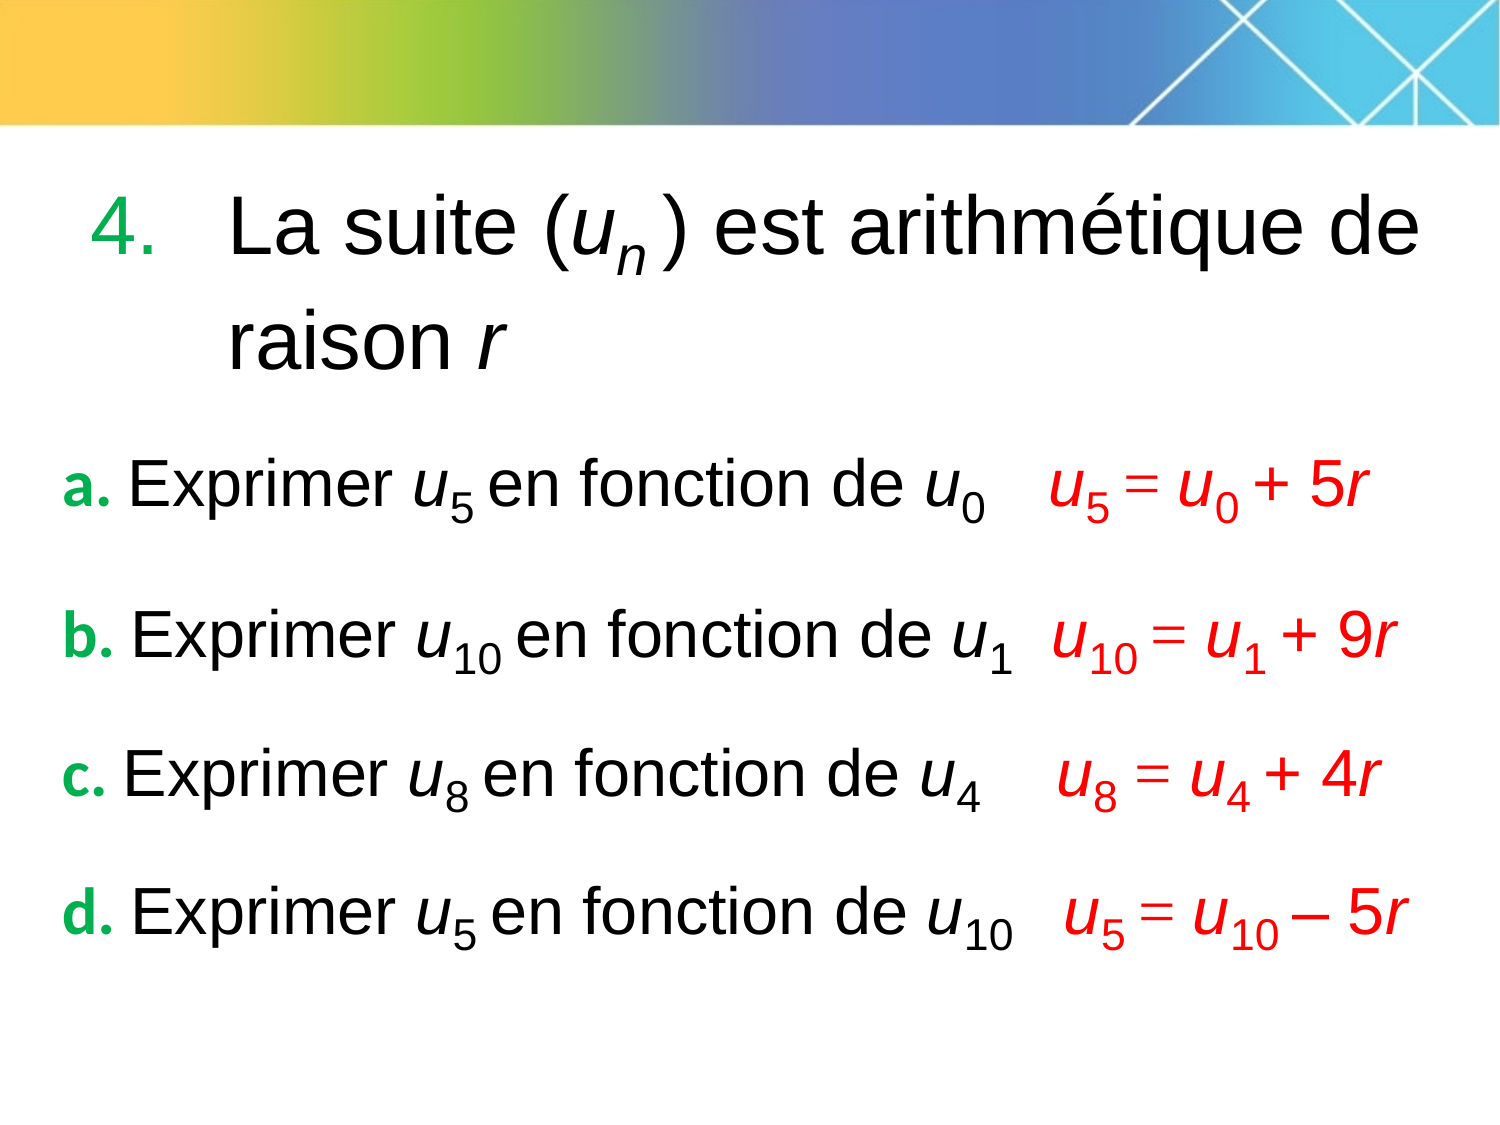

La suite (un ) est arithmétique de raison r
a. Exprimer u5 en fonction de u0 u5 = u0 + 5r
b. Exprimer u10 en fonction de u1 u10 = u1 + 9r
c. Exprimer u8 en fonction de u4 u8 = u4 + 4r
d. Exprimer u5 en fonction de u10 u5 = u10 – 5r